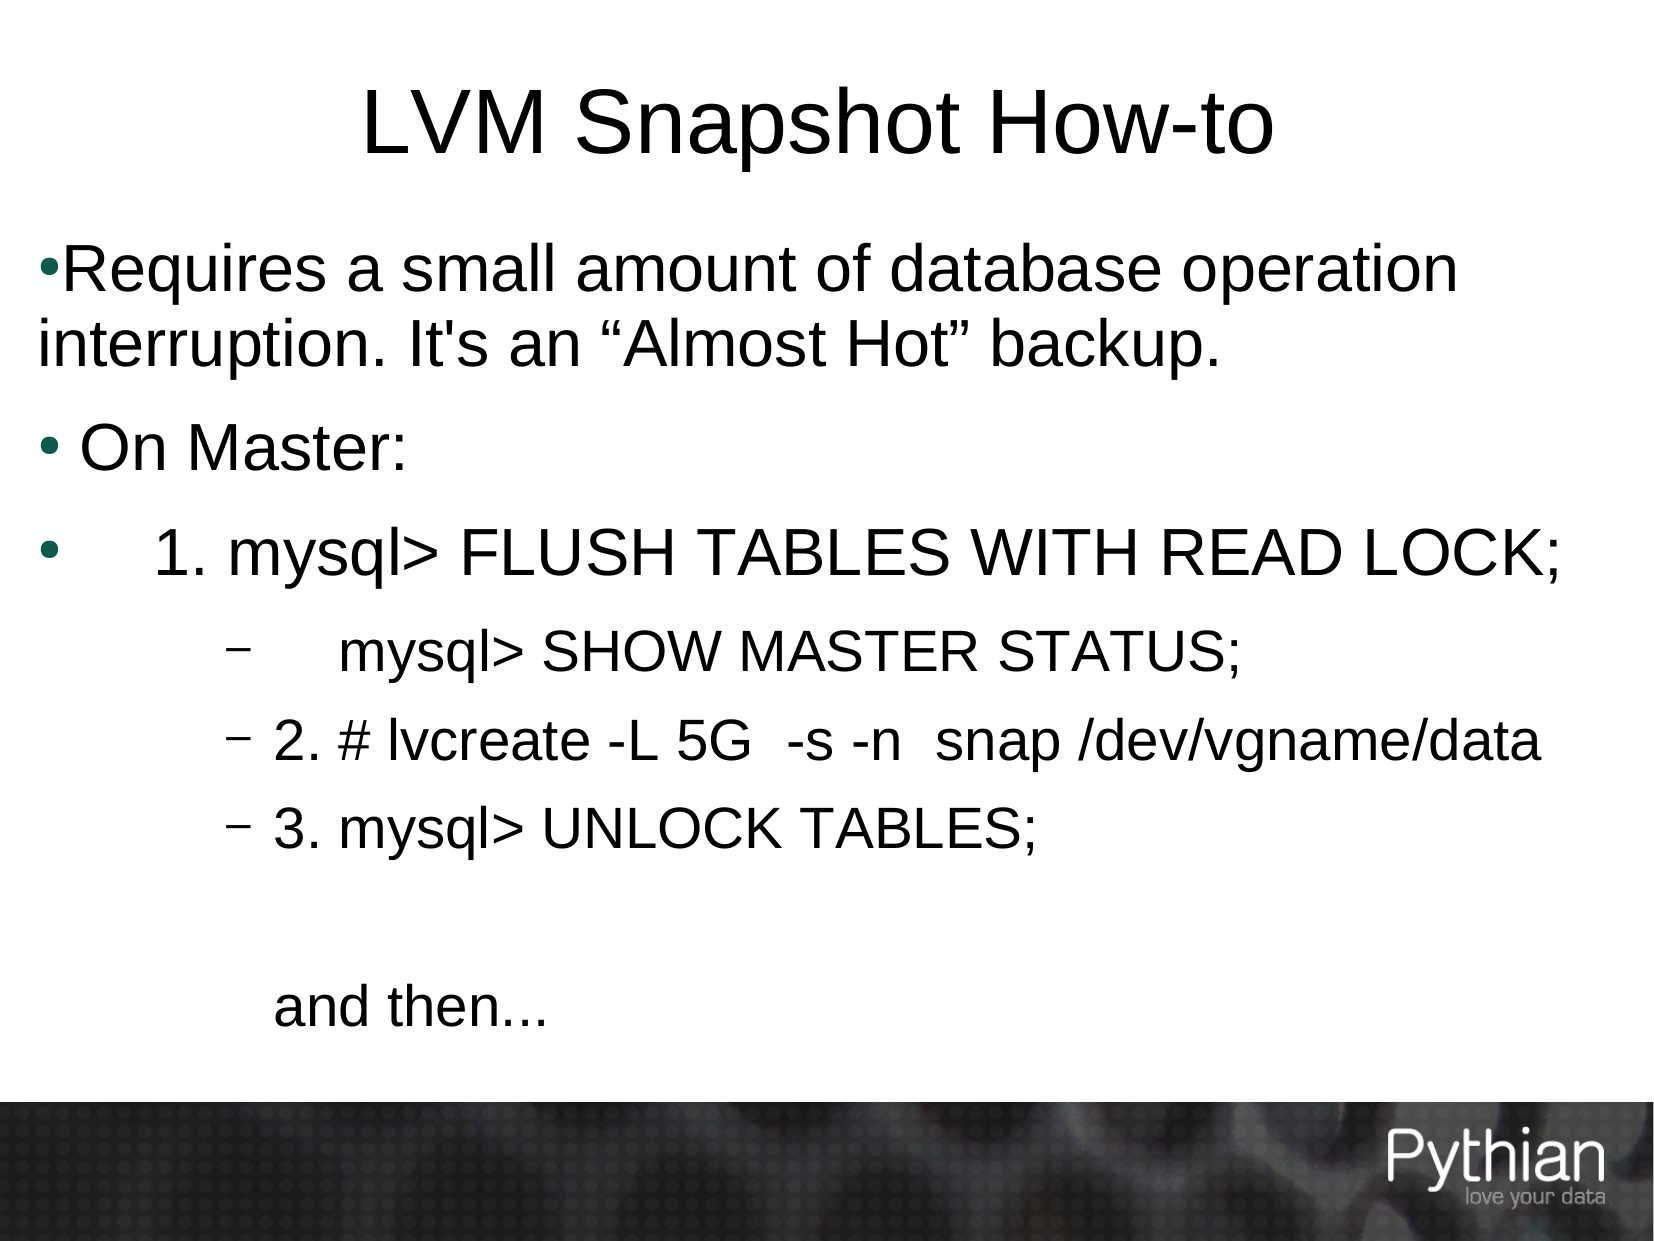

# LVM Snapshot How-to
Requires a small amount of database operation interruption. It's an “Almost Hot” backup.
 On Master:
 1. mysql> FLUSH TABLES WITH READ LOCK;
 mysql> SHOW MASTER STATUS;
2. # lvcreate -L 5G -s -n snap /dev/vgname/data
3. mysql> UNLOCK TABLES;
and then...